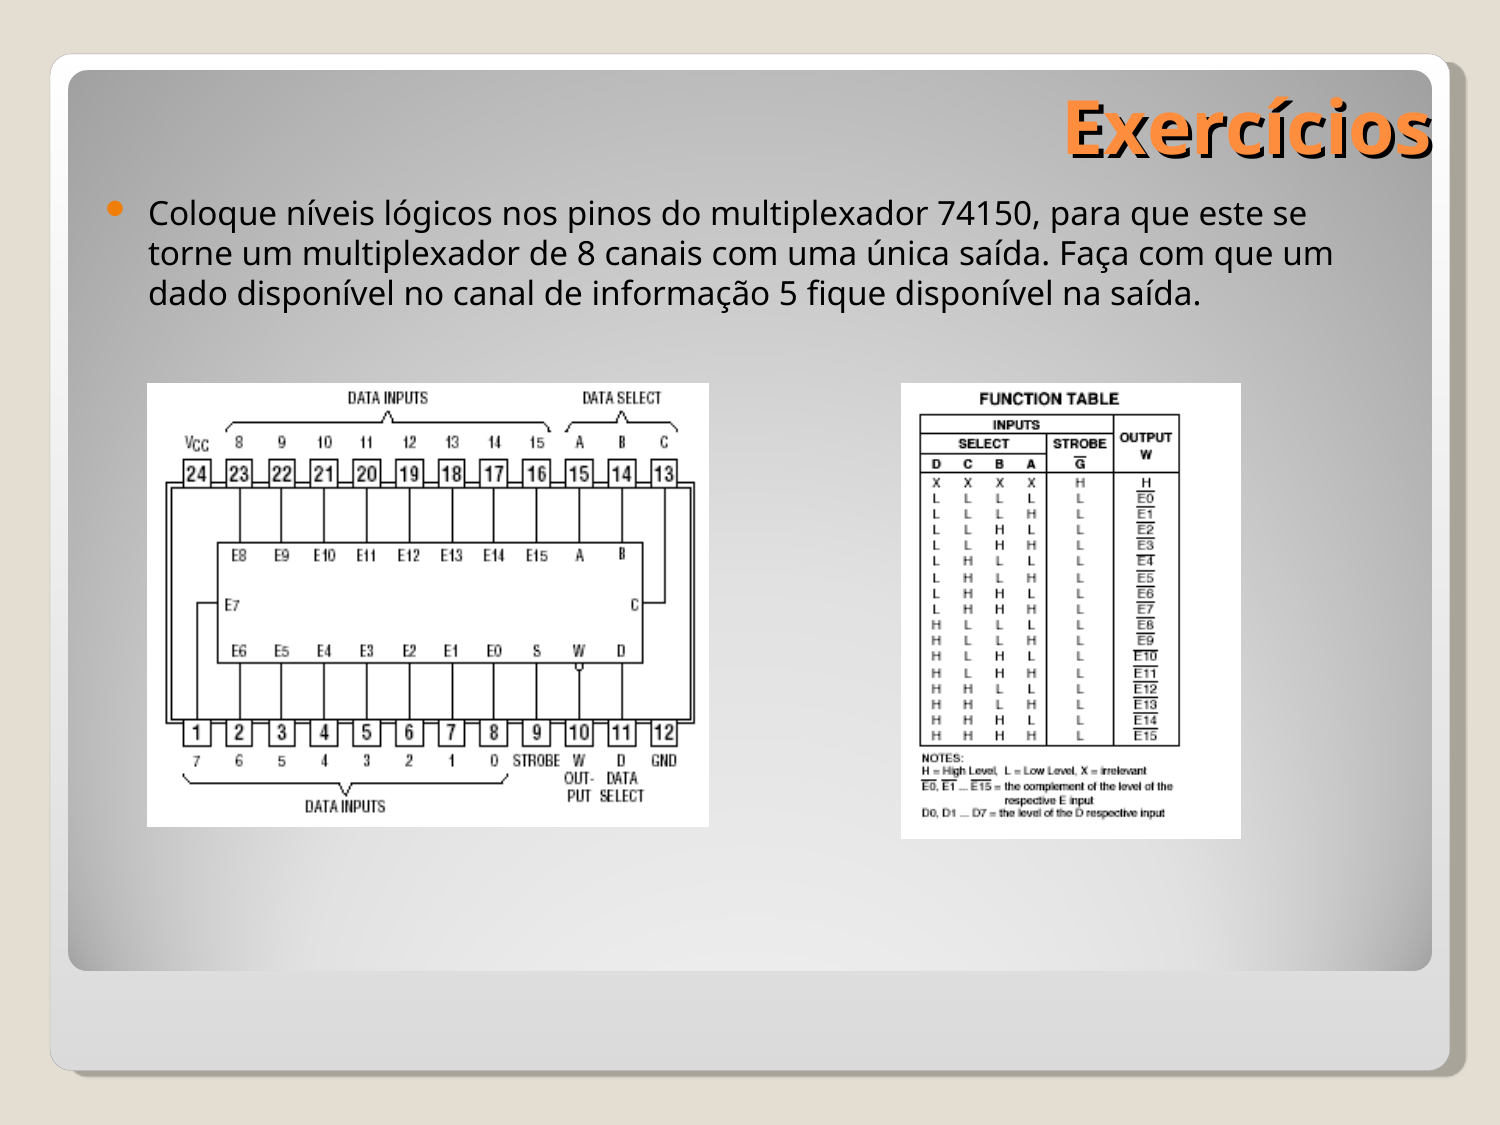

Exercícios
Coloque níveis lógicos nos pinos do multiplexador 74150, para que este se torne um multiplexador de 8 canais com uma única saída. Faça com que um dado disponível no canal de informação 5 fique disponível na saída.